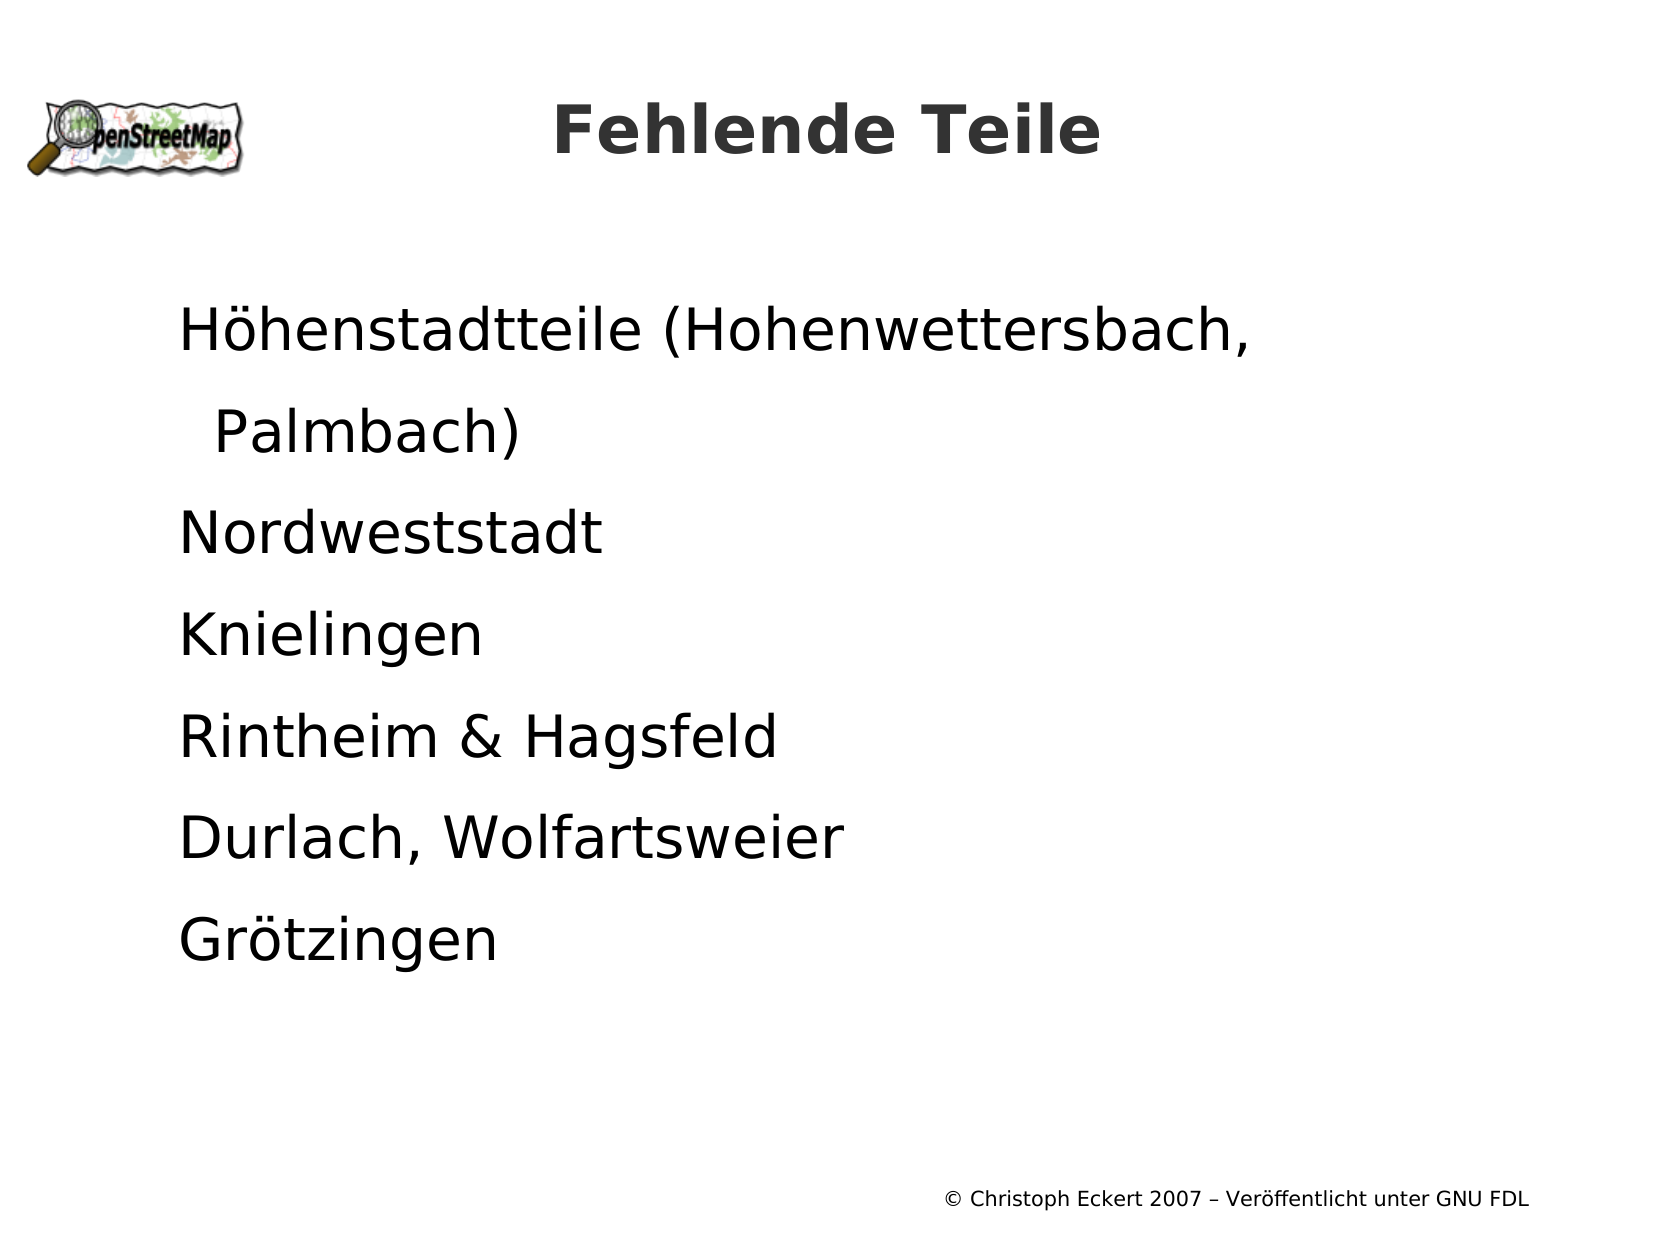

# Fehlende Teile
Höhenstadtteile (Hohenwettersbach, Palmbach)
Nordweststadt
Knielingen
Rintheim & Hagsfeld
Durlach, Wolfartsweier
Grötzingen